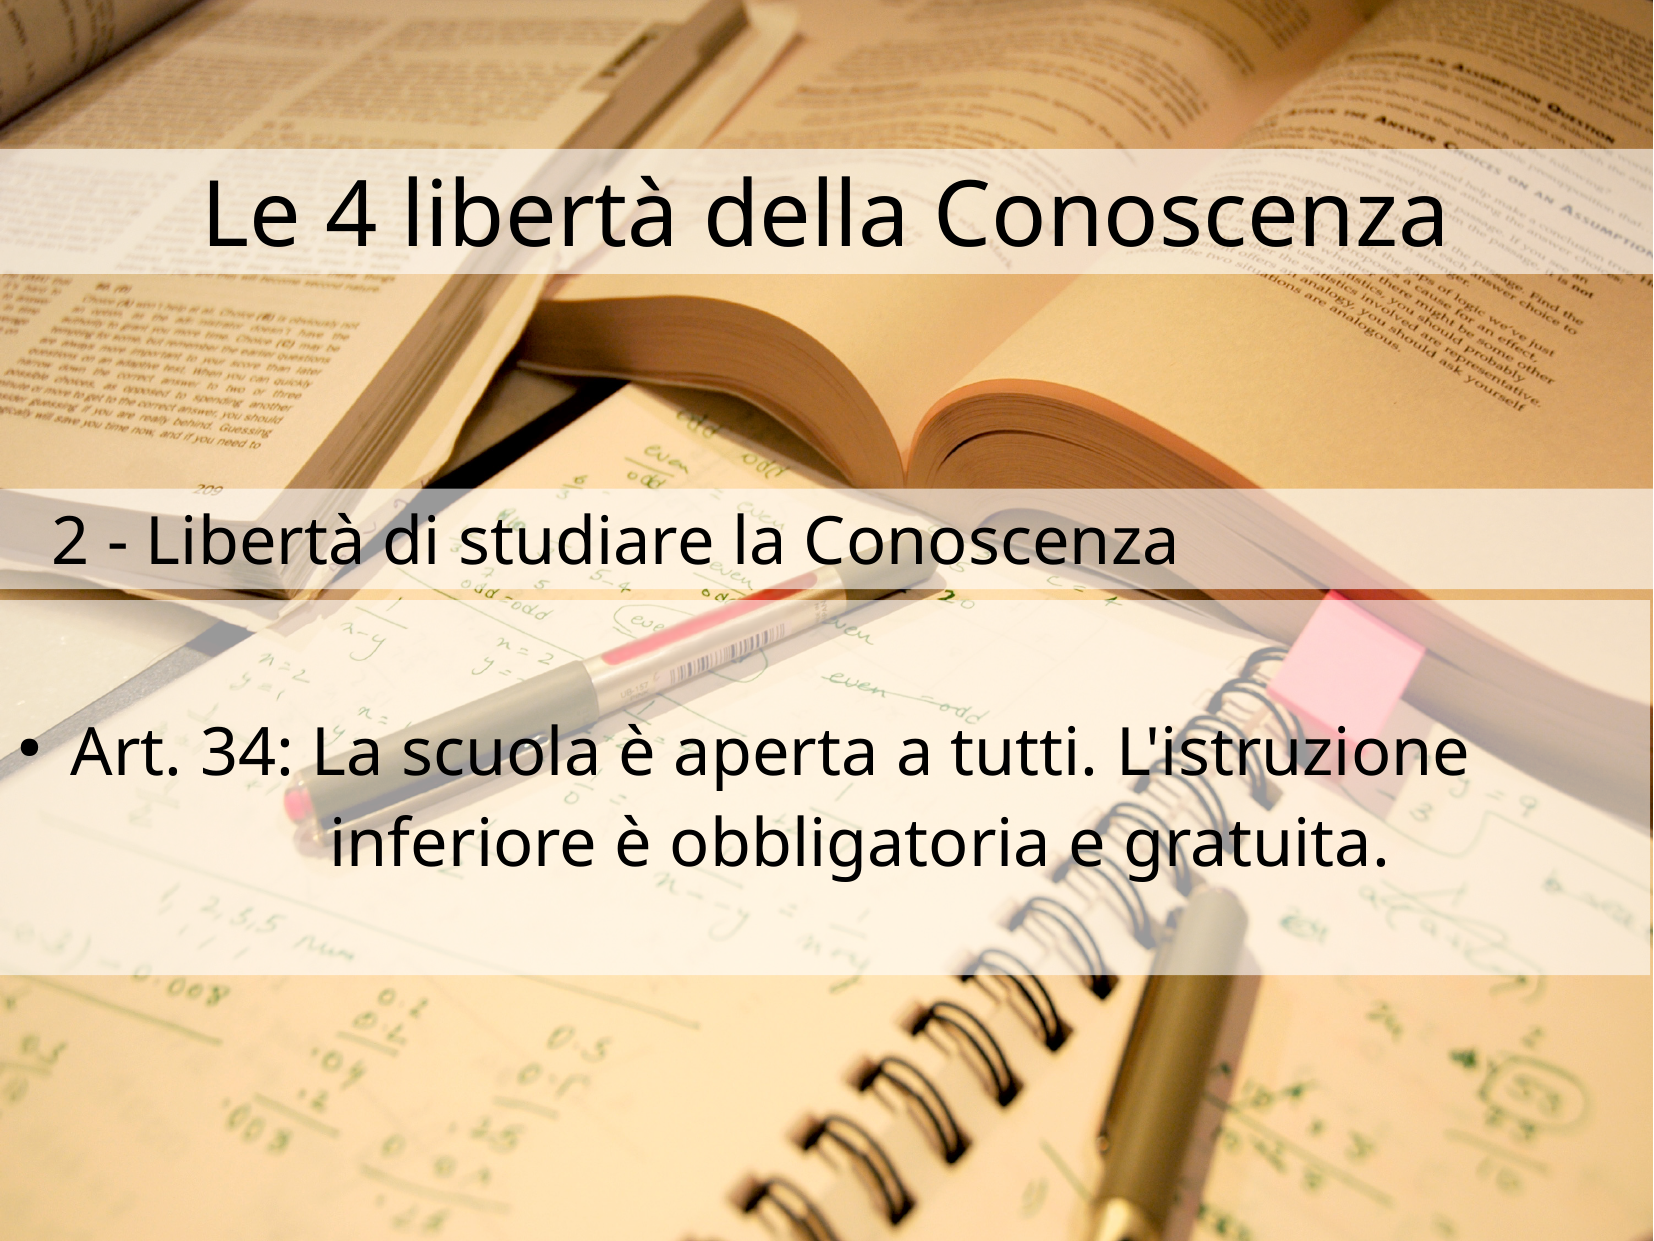

# Le 4 libertà della Conoscenza
 2 - Libertà di studiare la Conoscenza
Art. 34: La scuola è aperta a tutti. L'istruzione
 inferiore è obbligatoria e gratuita.